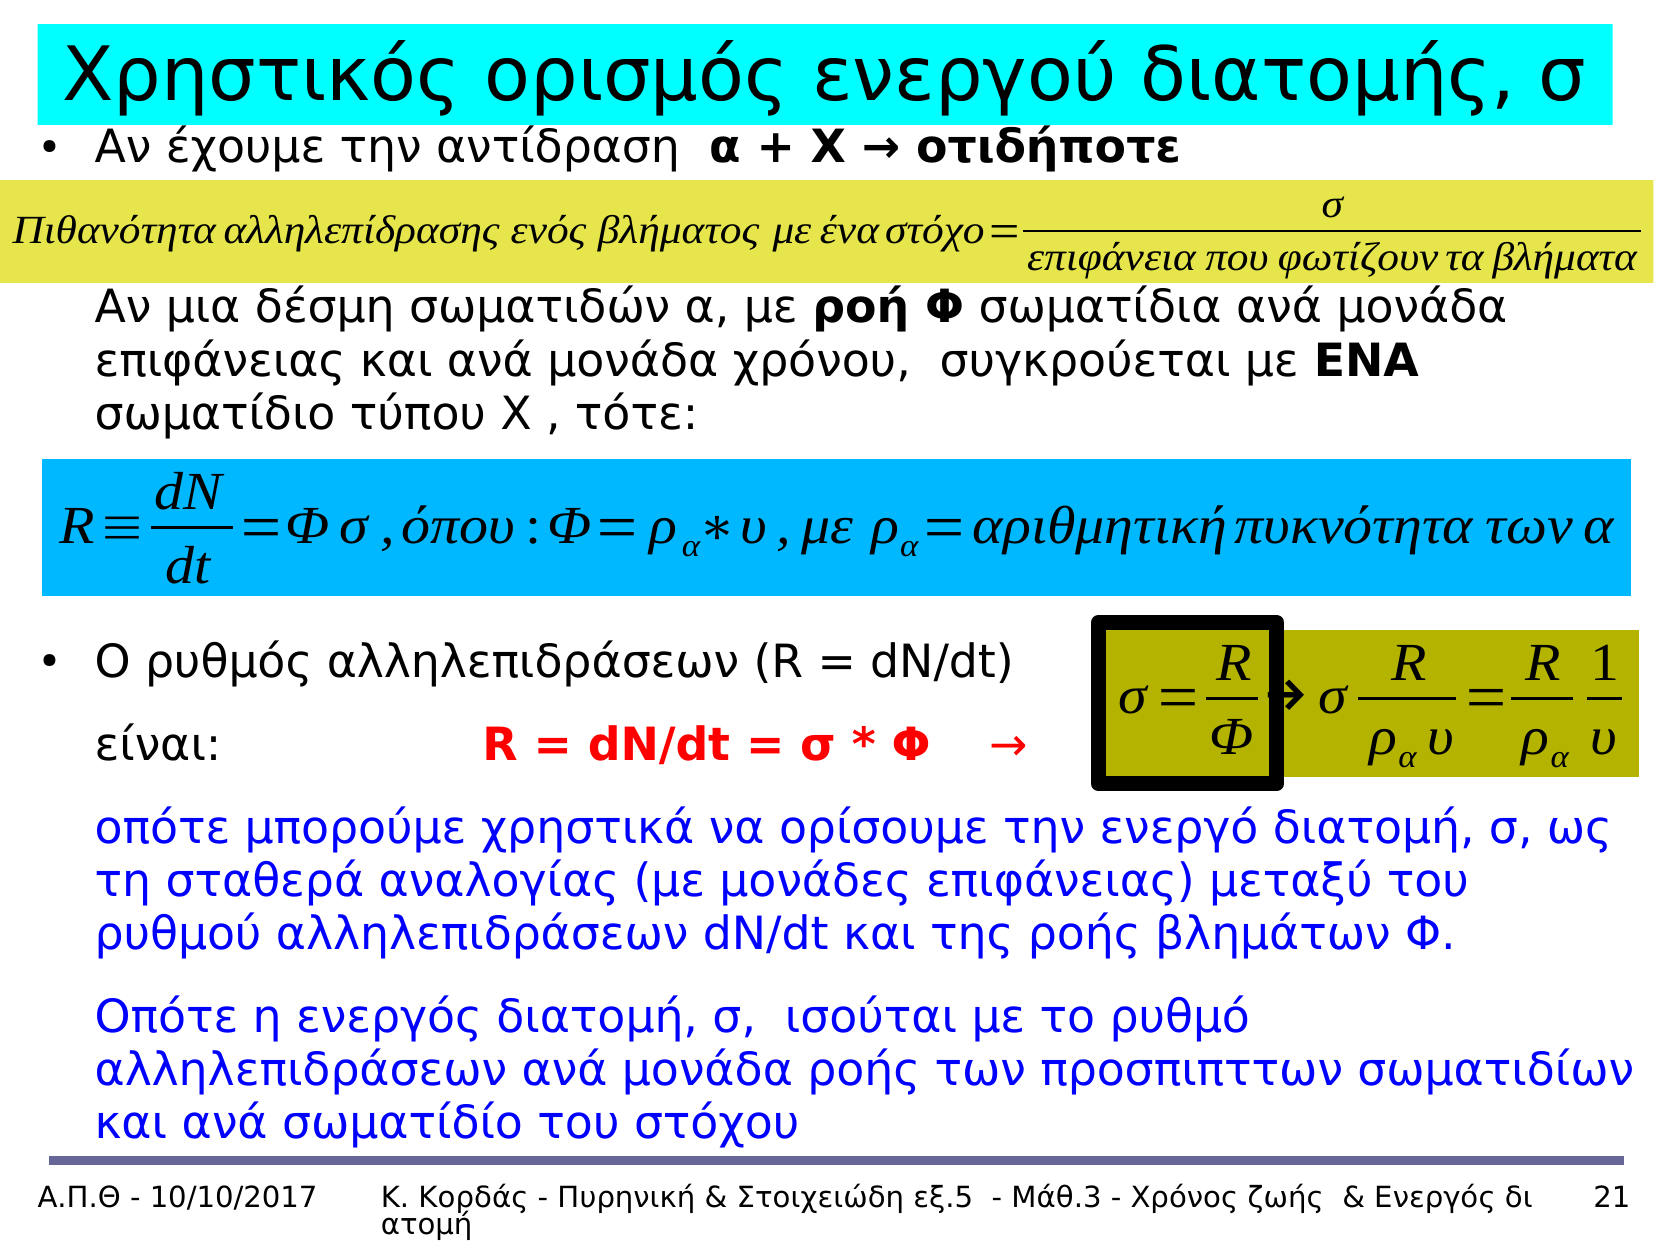

# Χρηστικός ορισμός ενεργού διατομής, σ
Αν έχουμε την αντίδραση α + Χ → οτιδήποτε
Αν μια δέσμη σωματιδών α, με ροή Φ σωματίδια ανά μονάδα επιφάνειας και ανά μονάδα χρόνου, συγκρούεται με ΕΝΑ σωματίδιο τύπου Χ , τότε:
Ο ρυθμός αλληλεπιδράσεων (R = dN/dt)
είναι: R = dN/dt = σ * Φ →
οπότε μπορούμε χρηστικά να ορίσουμε την ενεργό διατομή, σ, ως τη σταθερά αναλογίας (με μονάδες επιφάνειας) μεταξύ του ρυθμού αλληλεπιδράσεων dN/dt και της ροής βλημάτων Φ.
Οπότε η ενεργός διατομή, σ, ισούται με το ρυθμό αλληλεπιδράσεων ανά μονάδα ροής των προσπιπττων σωματιδίων και ανά σωματίδίο του στόχου
Α.Π.Θ - 10/10/2017
Κ. Κορδάς - Πυρηνική & Στοιχειώδη εξ.5 - Μάθ.3 - Χρόνος ζωής & Ενεργός διατομή
21